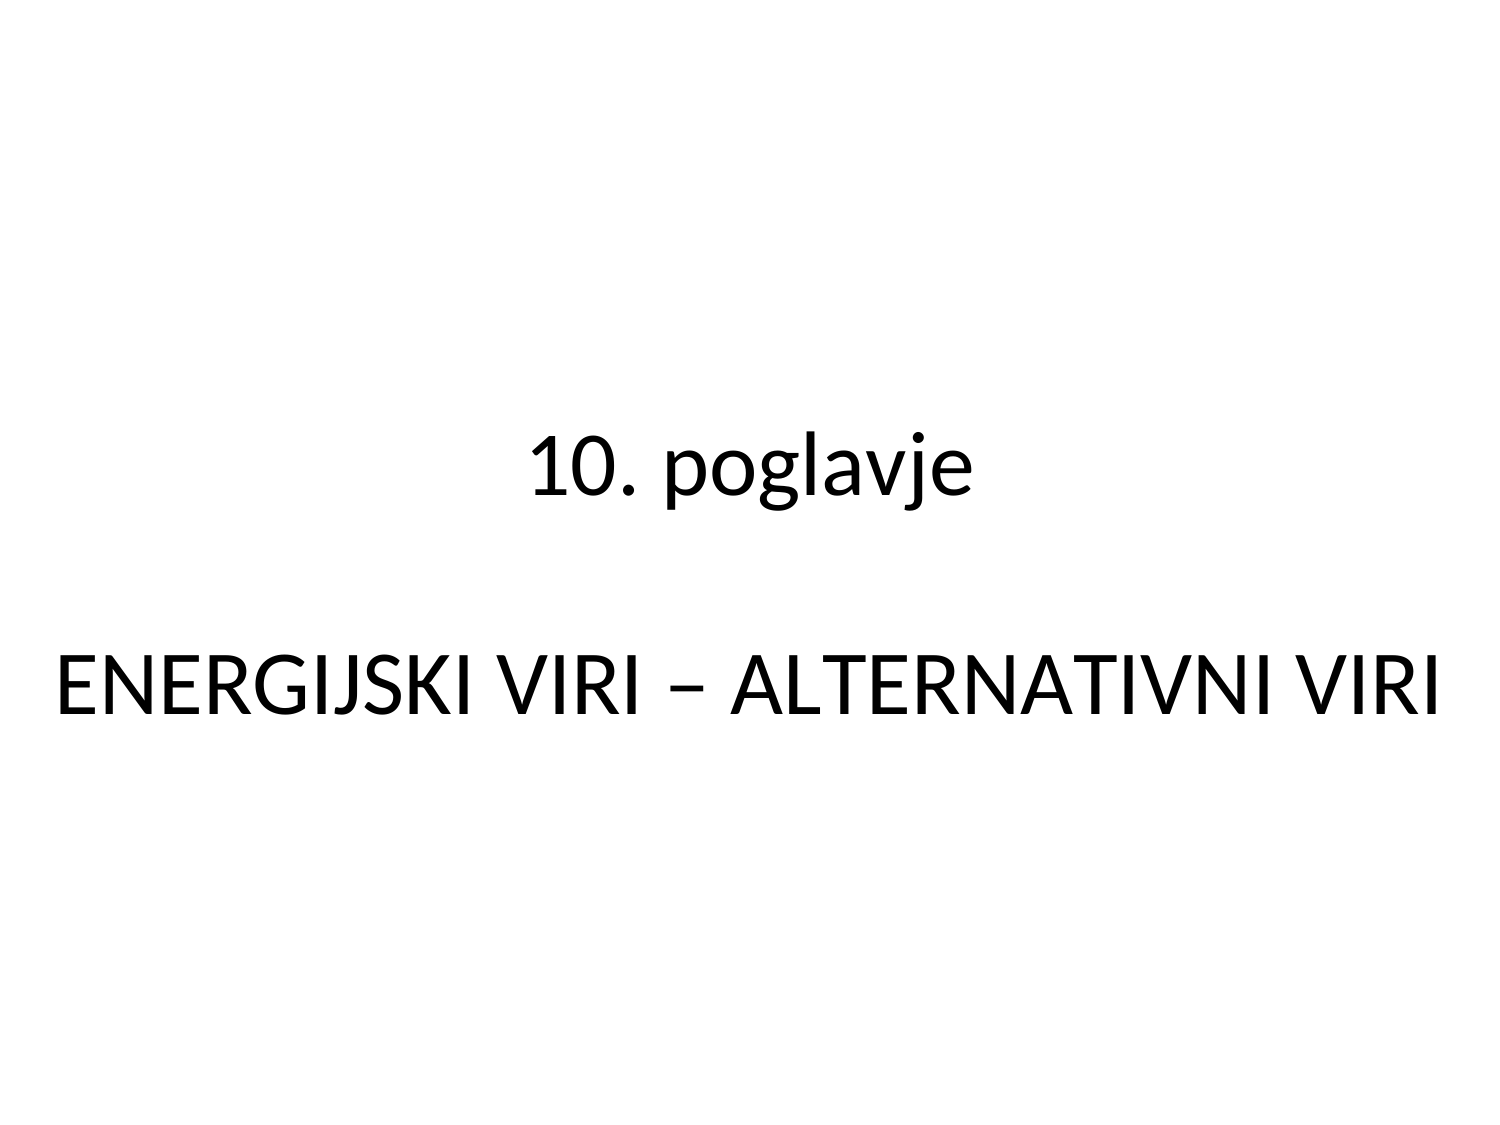

10. poglavje
ENERGIJSKI VIRI – ALTERNATIVNI VIRI